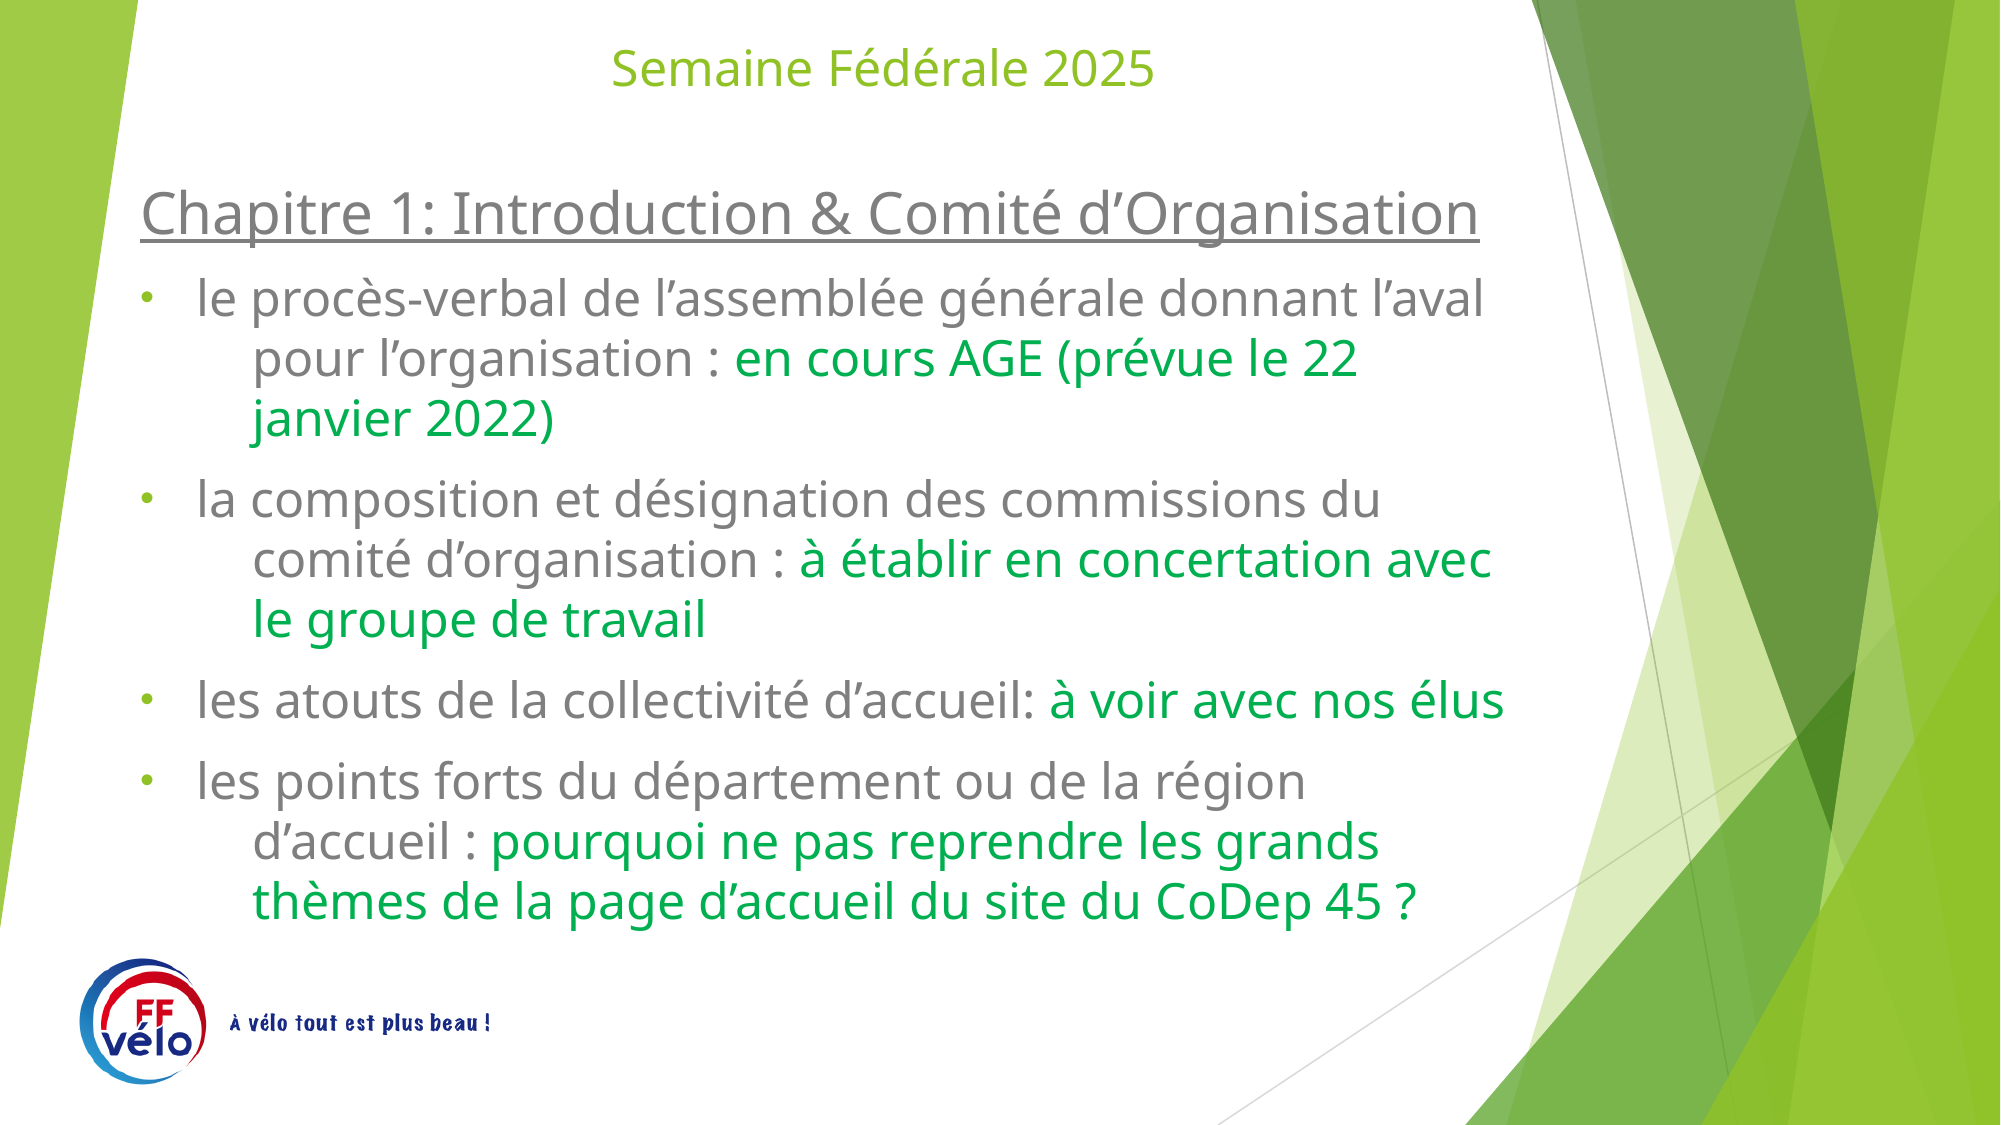

# Semaine Fédérale 2025
Chapitre 1: Introduction & Comité d’Organisation
le procès-verbal de l’assemblée générale donnant l’aval pour l’organisation : en cours AGE (prévue le 22 janvier 2022)
la composition et désignation des commissions du comité d’organisation : à établir en concertation avec le groupe de travail
les atouts de la collectivité d’accueil: à voir avec nos élus
les points forts du département ou de la région d’accueil : pourquoi ne pas reprendre les grands thèmes de la page d’accueil du site du CoDep 45 ?